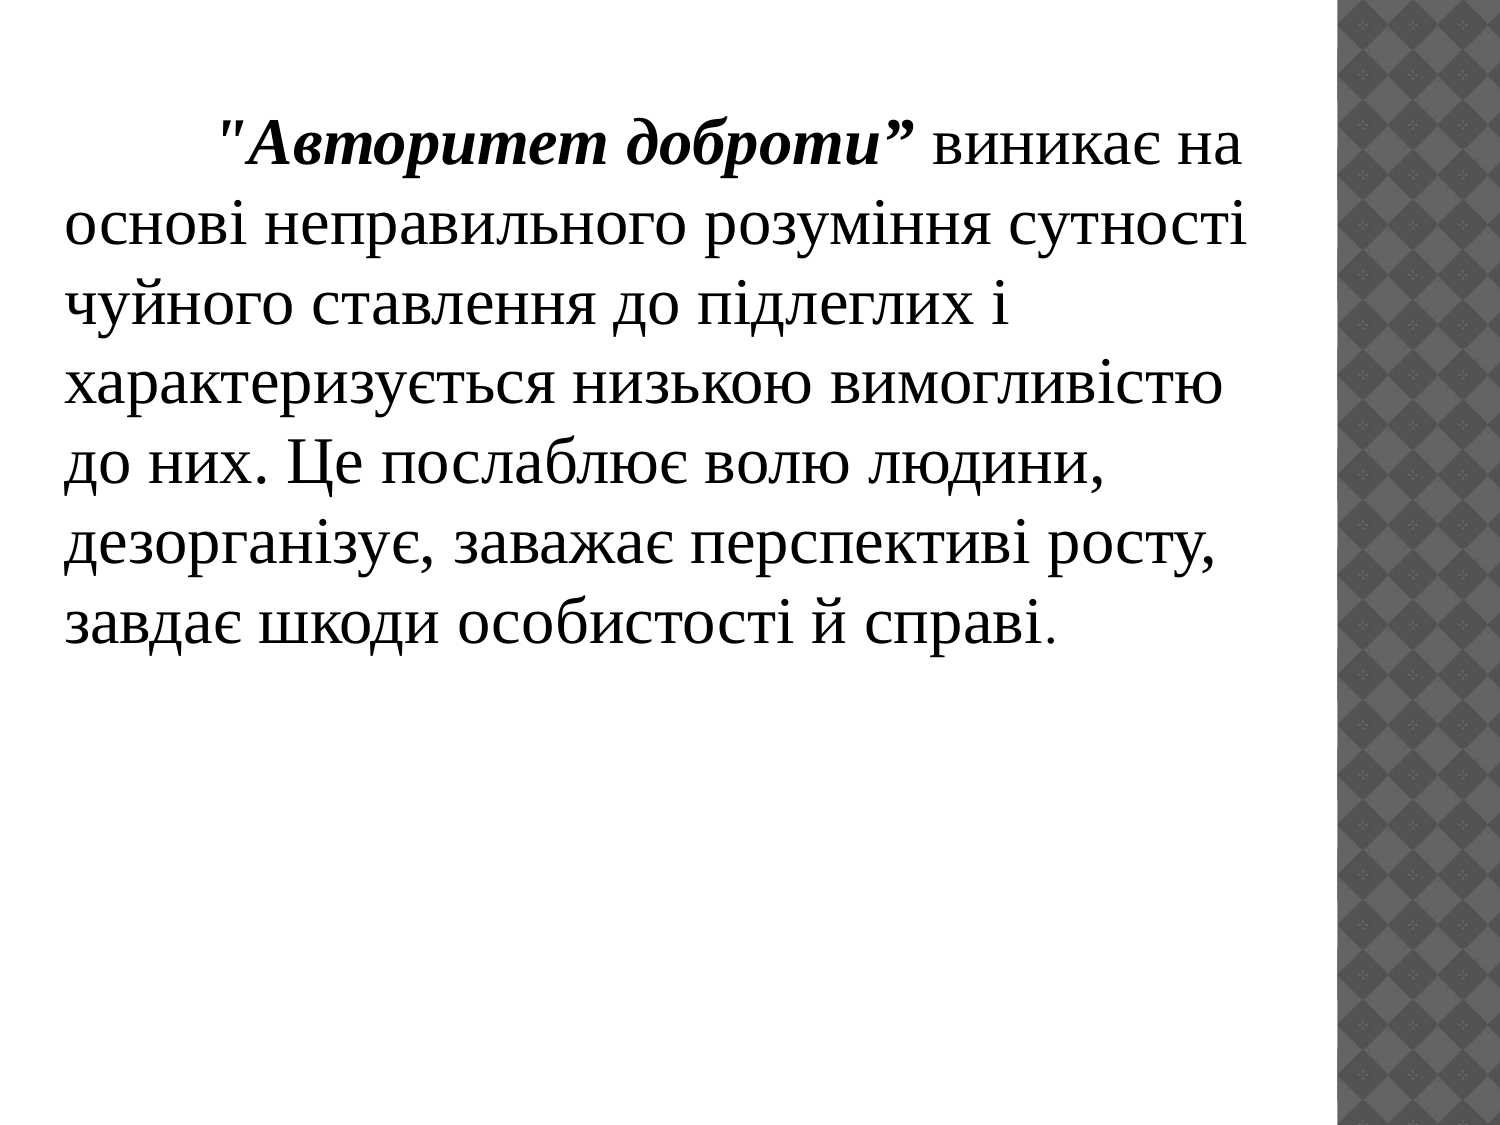

# "Авторитет доброти” виникає на основі неправильного розуміння сутності чуйного ставлення до підлеглих і характеризується низькою вимогливістю до них. Це послаблює волю людини, дезорганізує, заважає перспективі росту, зав­дає шкоди особистості й справі.